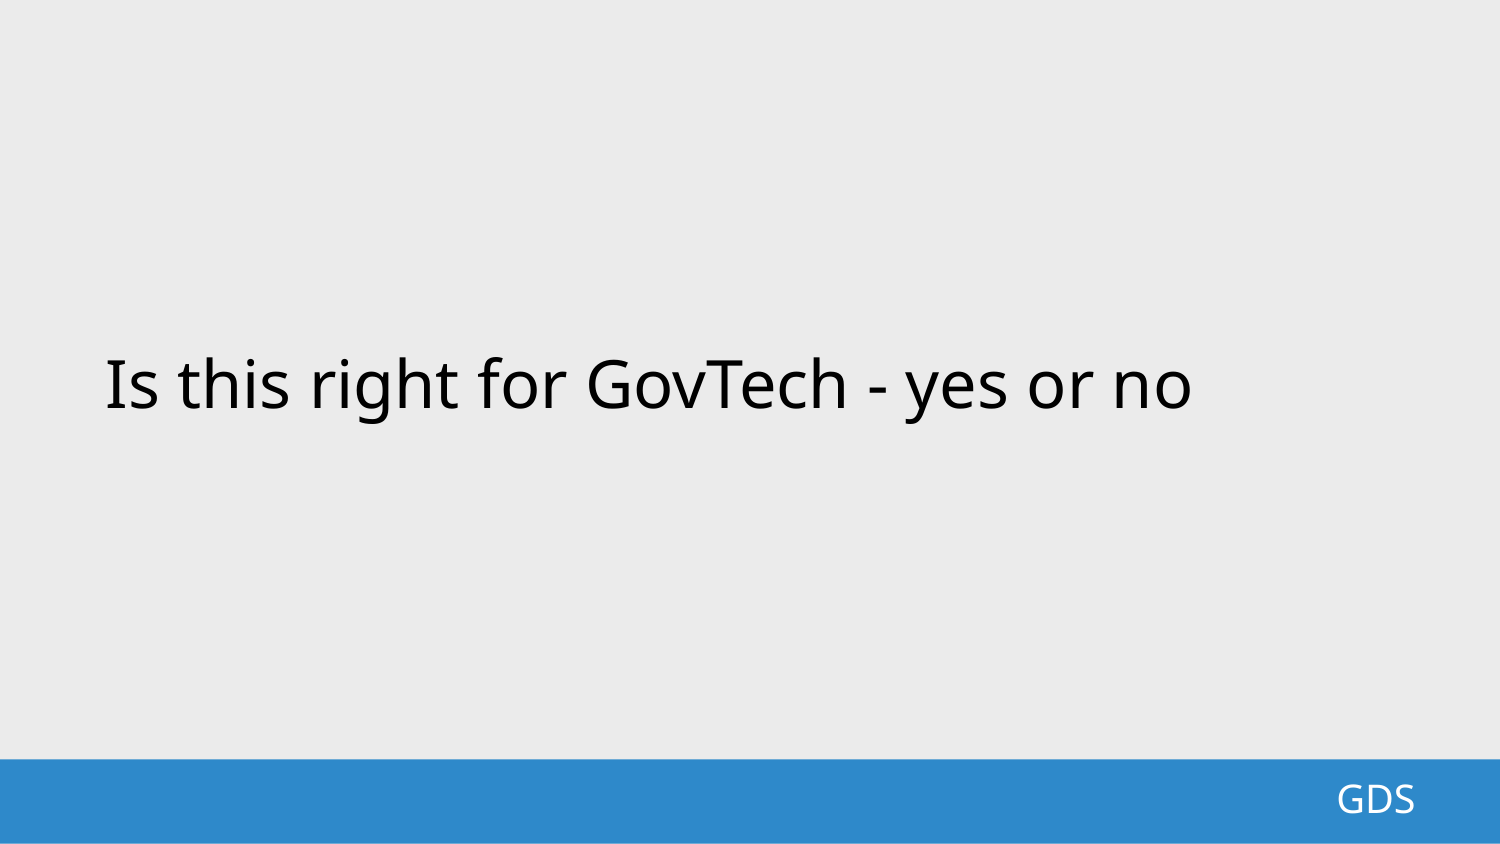

Is this right for GovTech - yes or no